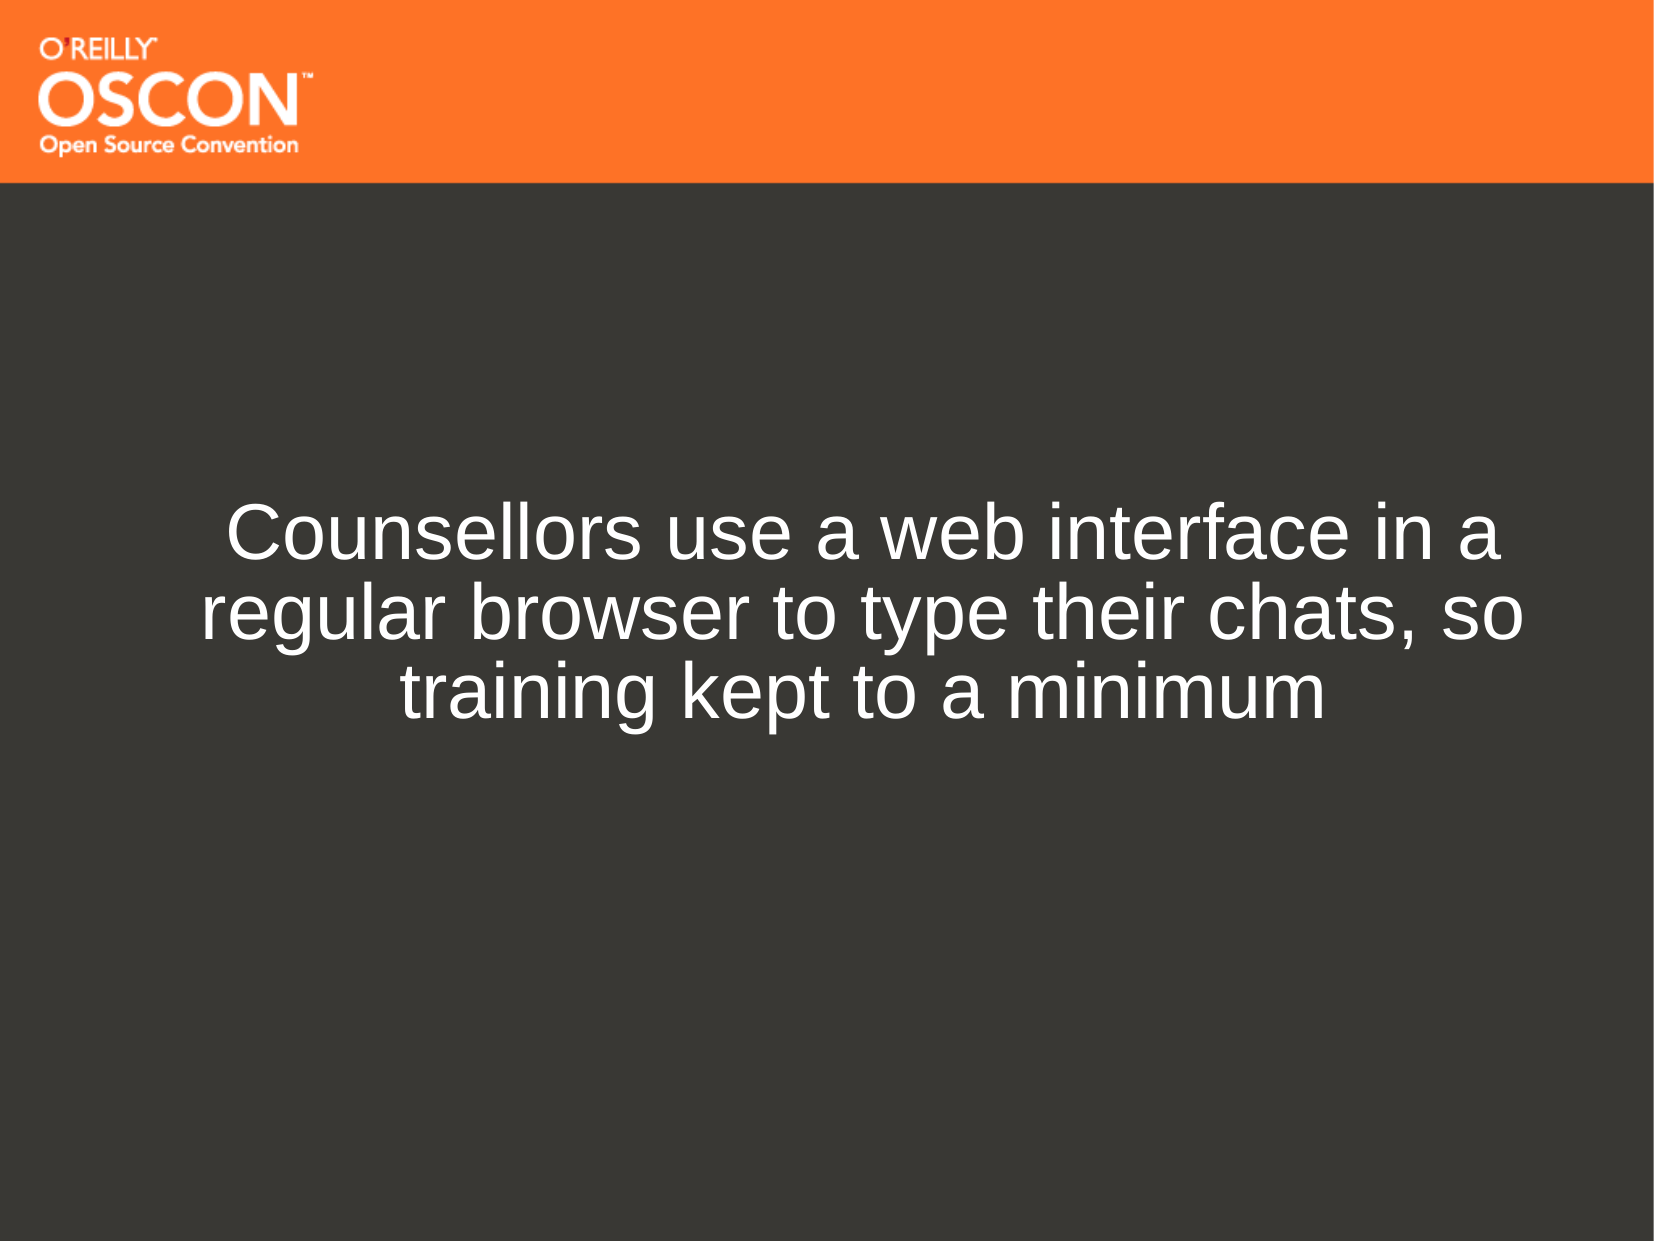

#
Counsellors use a web interface in a regular browser to type their chats, so training kept to a minimum